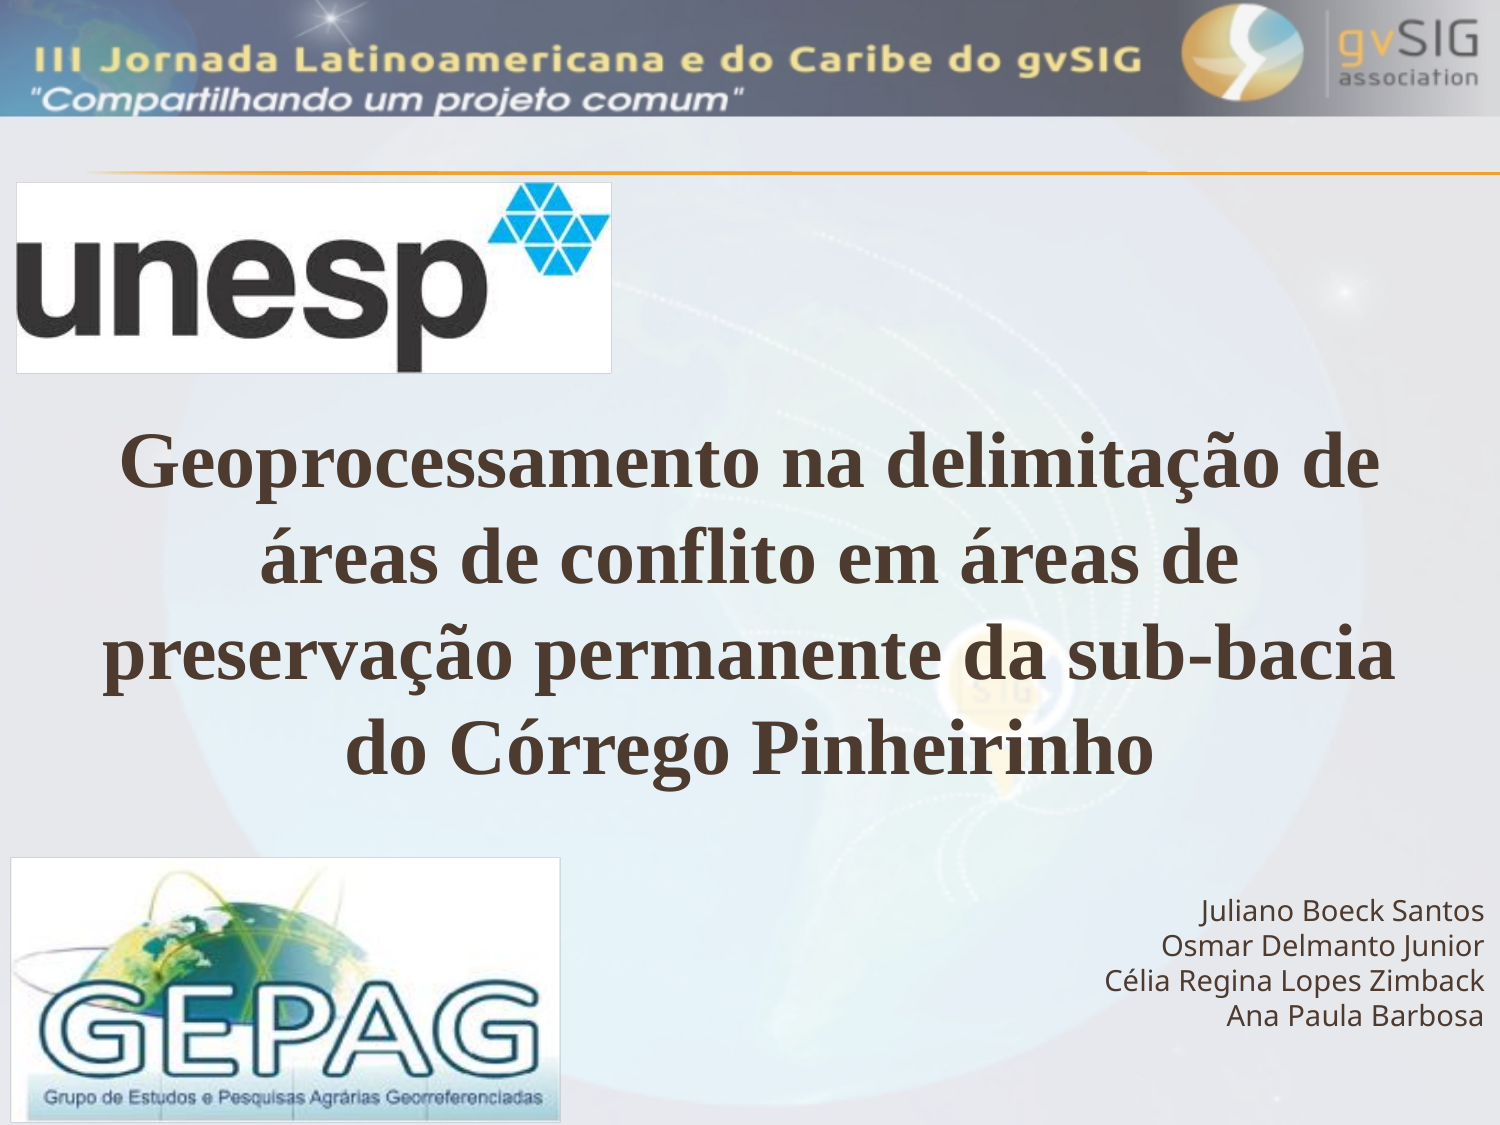

# Geoprocessamento na delimitação de áreas de conflito em áreas de preservação permanente da sub-bacia do Córrego Pinheirinho
Juliano Boeck Santos
Osmar Delmanto Junior
Célia Regina Lopes Zimback
Ana Paula Barbosa